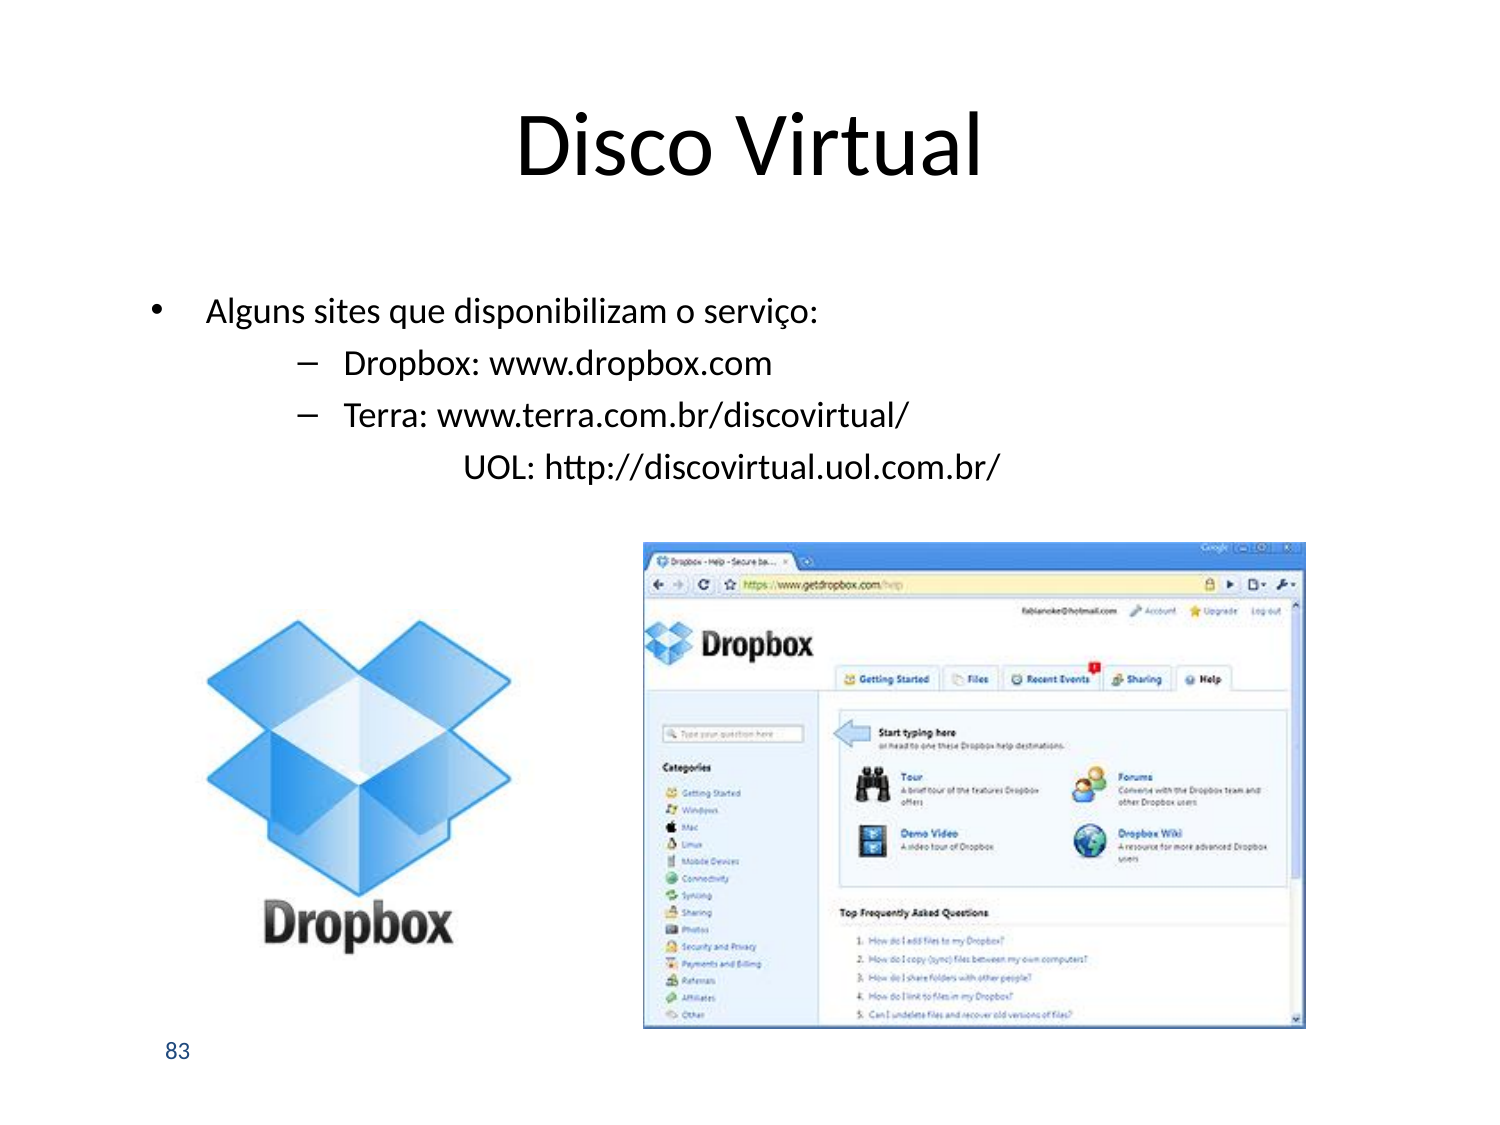

# Disco Virtual
Alguns sites que disponibilizam o serviço:
Dropbox: www.dropbox.com
Terra: www.terra.com.br/discovirtual/
	UOL: http://discovirtual.uol.com.br/